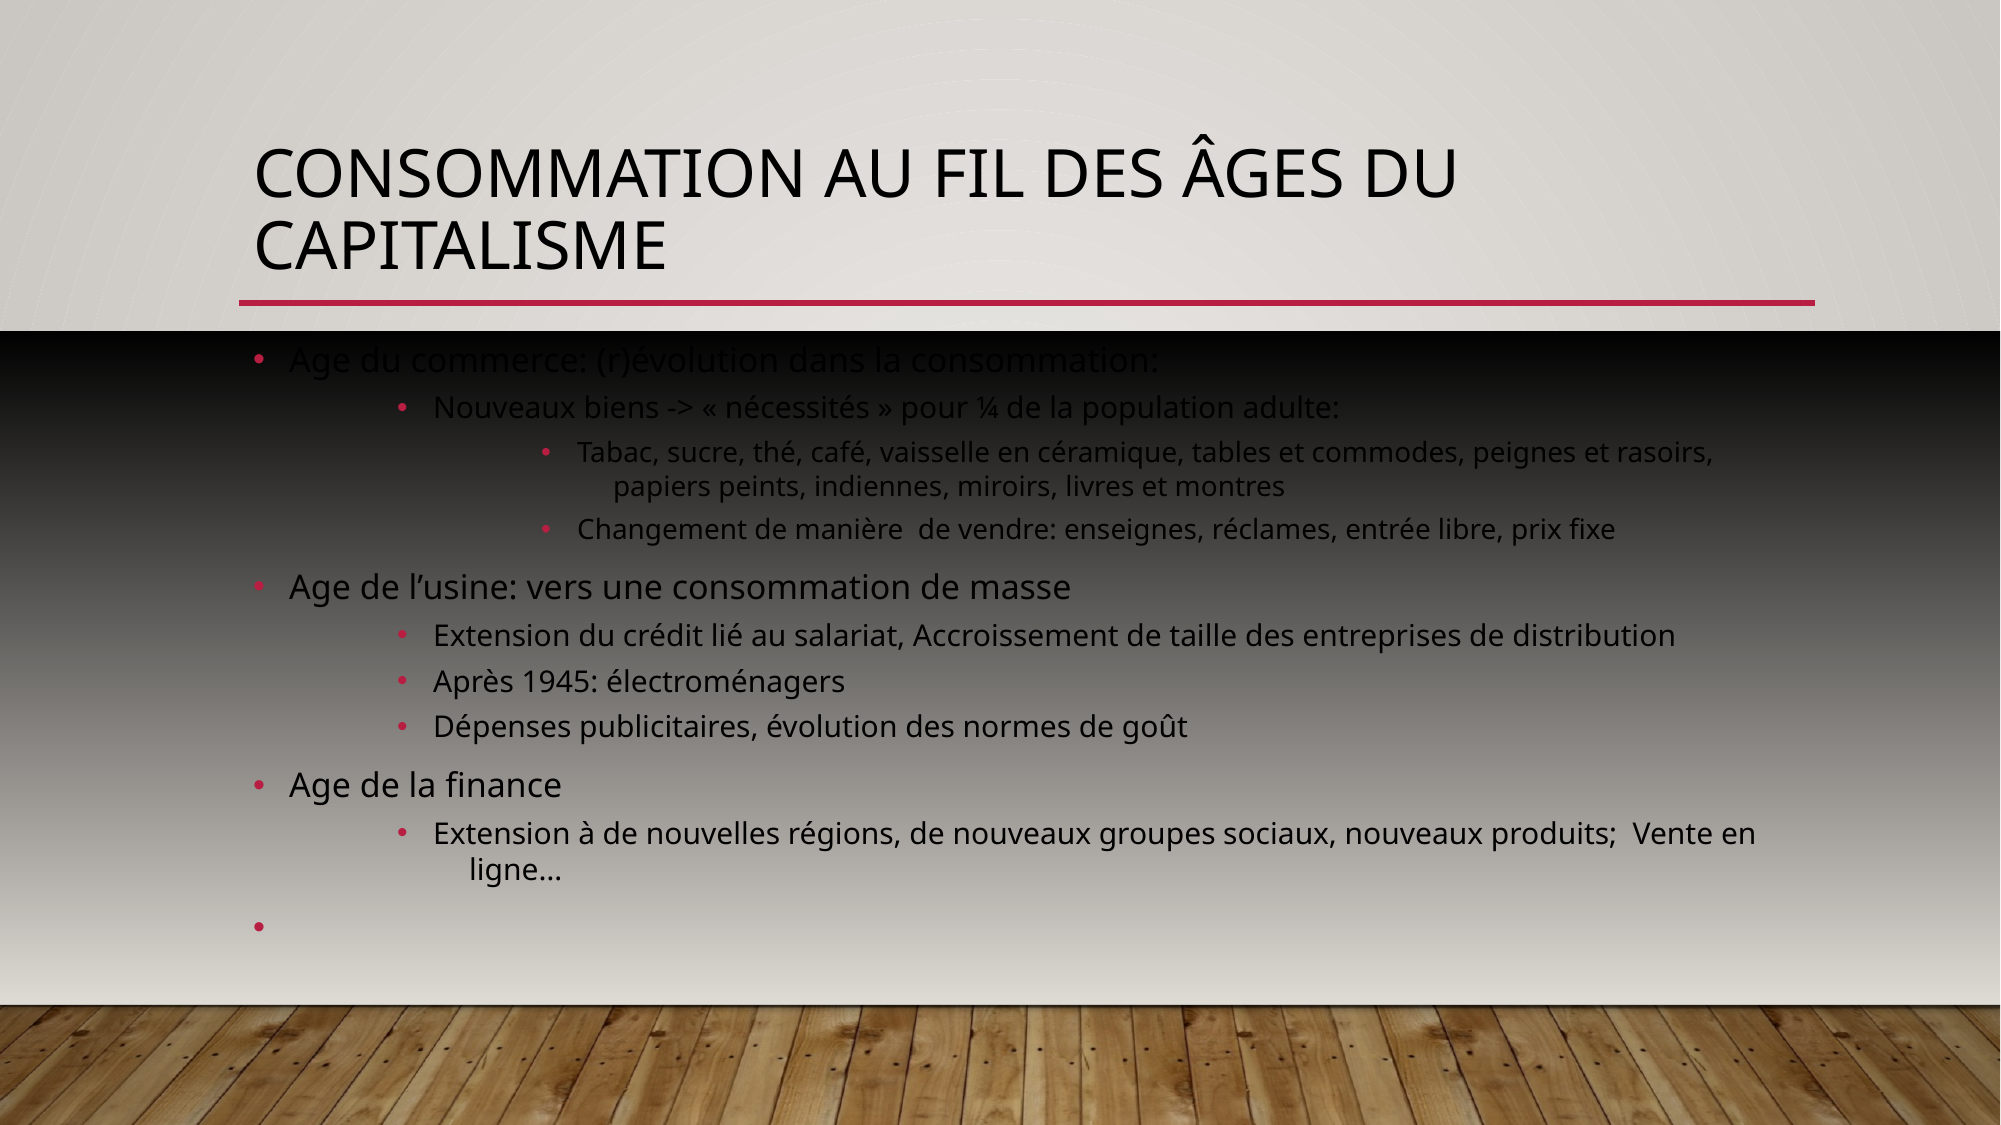

# Consommation au fil des âges du capitalisme
Age du commerce: (r)évolution dans la consommation:
Nouveaux biens -> « nécessités » pour ¼ de la population adulte:
Tabac, sucre, thé, café, vaisselle en céramique, tables et commodes, peignes et rasoirs, papiers peints, indiennes, miroirs, livres et montres
Changement de manière de vendre: enseignes, réclames, entrée libre, prix fixe
Age de l’usine: vers une consommation de masse
Extension du crédit lié au salariat, Accroissement de taille des entreprises de distribution
Après 1945: électroménagers
Dépenses publicitaires, évolution des normes de goût
Age de la finance
Extension à de nouvelles régions, de nouveaux groupes sociaux, nouveaux produits; Vente en ligne…